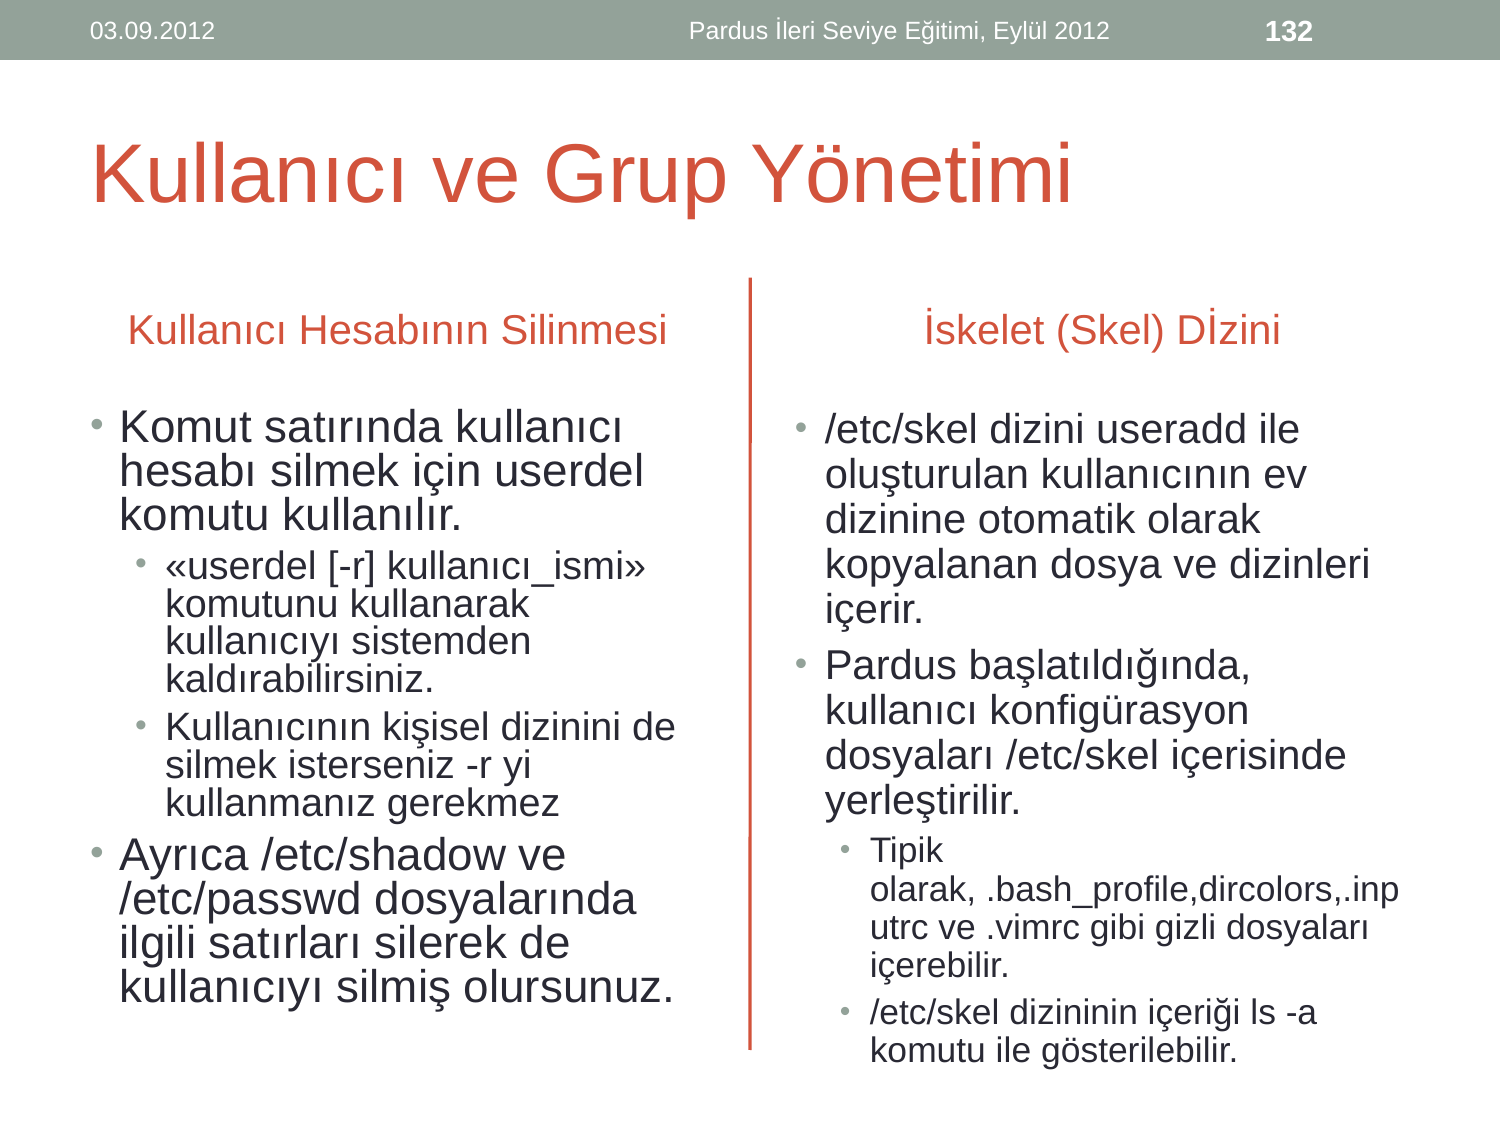

03.09.2012
Pardus İleri Seviye Eğitimi, Eylül 2012
# Kullanıcı ve Grup Yönetimi
Kullanıcı Hesabının Silinmesi
İskelet (Skel) Dİzini
Komut satırında kullanıcı hesabı silmek için userdel komutu kullanılır.
«userdel [-r] kullanıcı_ismi» komutunu kullanarak kullanıcıyı sistemden kaldırabilirsiniz.
Kullanıcının kişisel dizinini de silmek isterseniz -r yi kullanmanız gerekmez
Ayrıca /etc/shadow ve /etc/passwd dosyalarında ilgili satırları silerek de kullanıcıyı silmiş olursunuz.
/etc/skel dizini useradd ile oluşturulan kullanıcının ev dizinine otomatik olarak kopyalanan dosya ve dizinleri içerir.
Pardus başlatıldığında, kullanıcı konfigürasyon dosyaları /etc/skel içerisinde yerleştirilir.
Tipik olarak, .bash_profile,dircolors,.inputrc ve .vimrc gibi gizli dosyaları içerebilir.
/etc/skel dizininin içeriği ls -a komutu ile gösterilebilir.